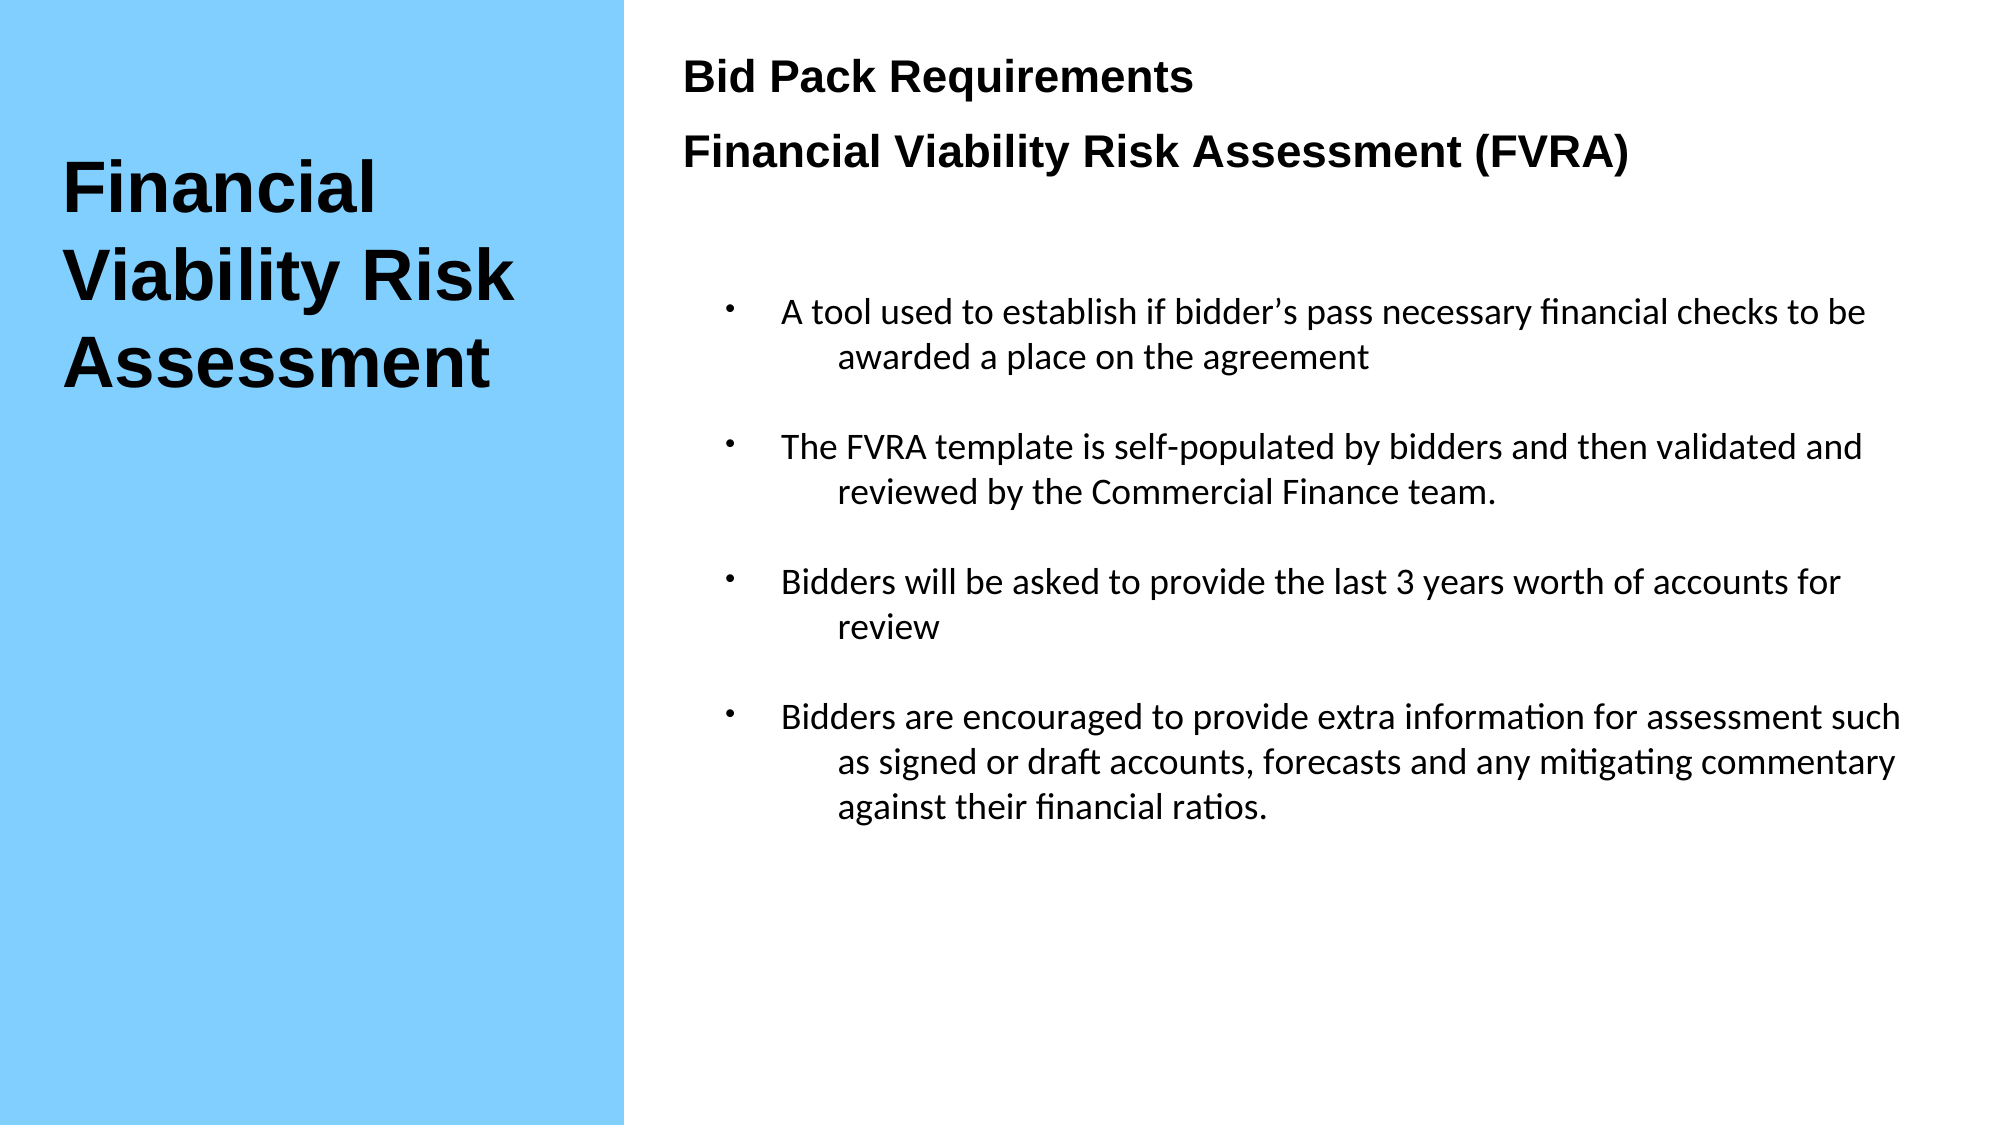

# Bid Pack Requirements
Financial Viability Risk Assessment (FVRA)
Financial Viability Risk Assessment
A tool used to establish if bidder’s pass necessary financial checks to be awarded a place on the agreement
The FVRA template is self-populated by bidders and then validated and reviewed by the Commercial Finance team.
Bidders will be asked to provide the last 3 years worth of accounts for review
Bidders are encouraged to provide extra information for assessment such as signed or draft accounts, forecasts and any mitigating commentary against their financial ratios.